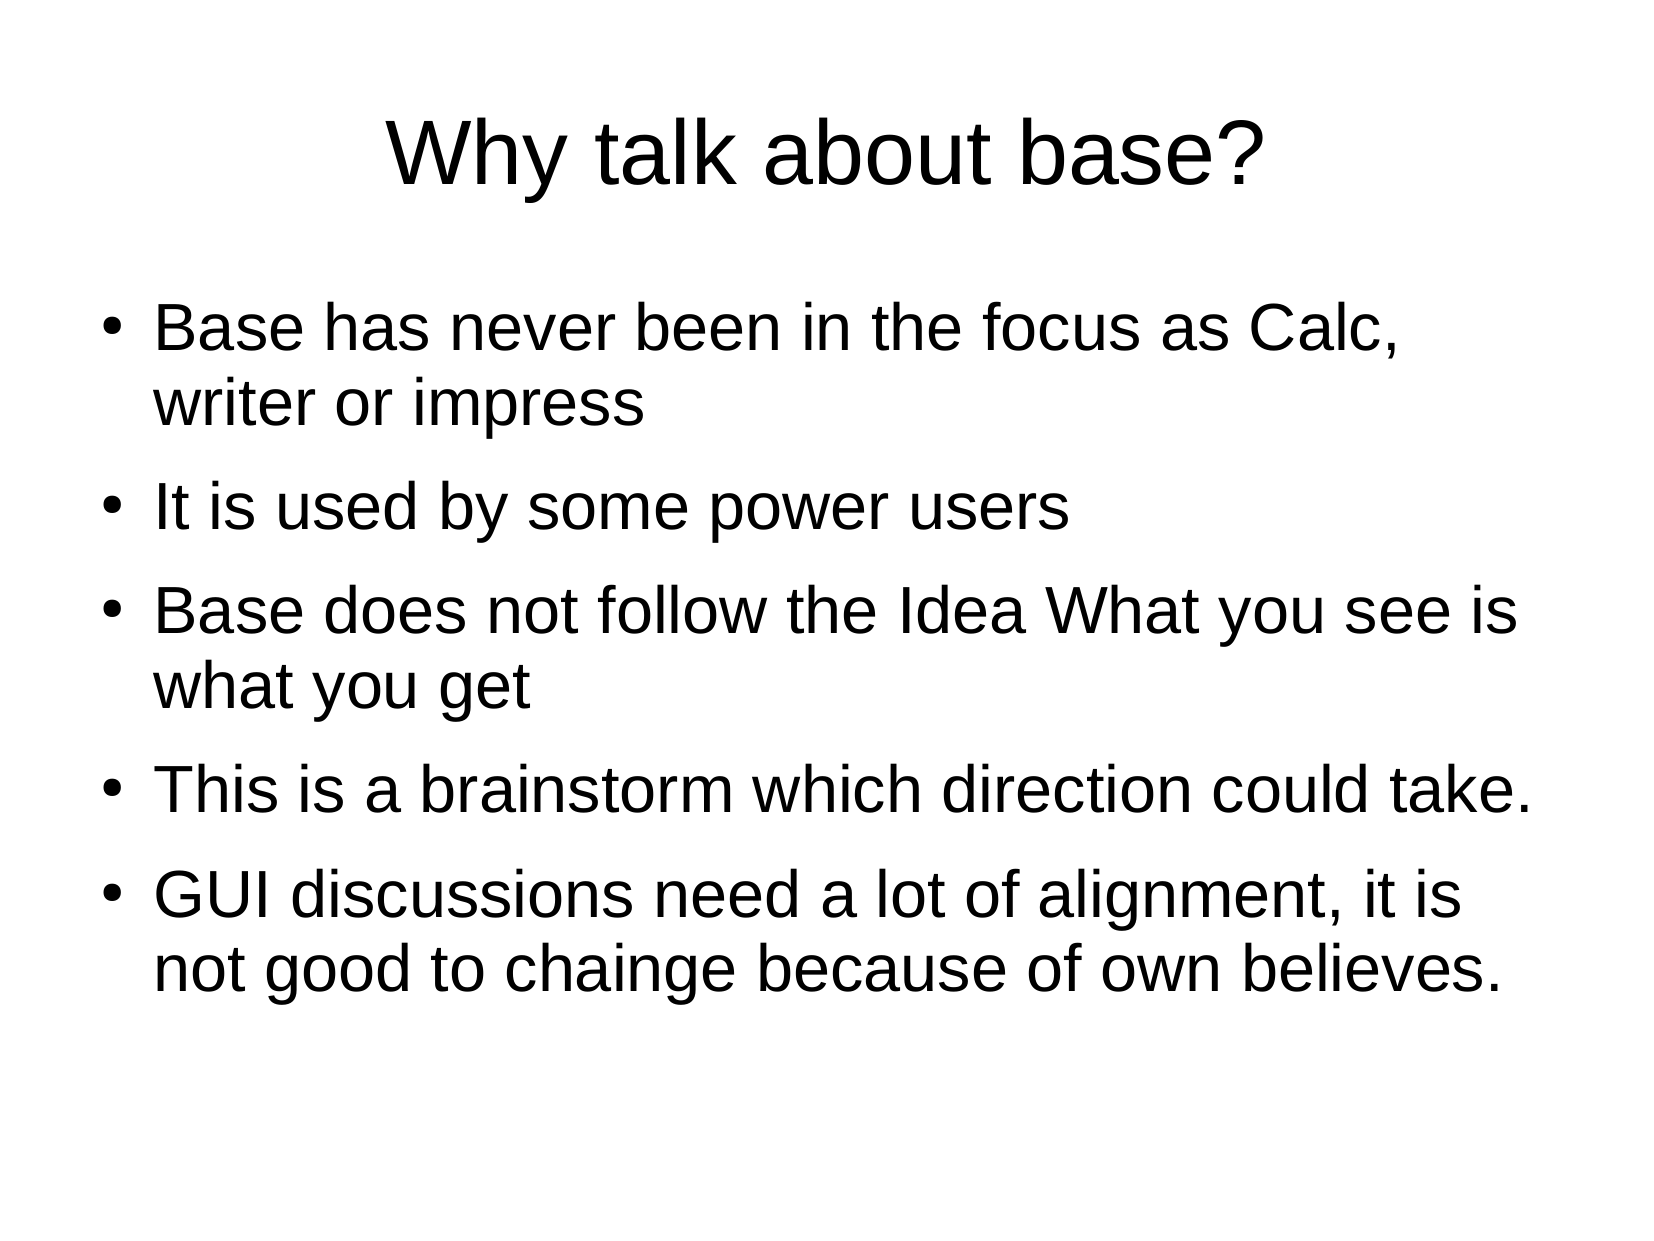

# Why talk about base?
Base has never been in the focus as Calc, writer or impress
It is used by some power users
Base does not follow the Idea What you see is what you get
This is a brainstorm which direction could take.
GUI discussions need a lot of alignment, it is not good to chainge because of own believes.